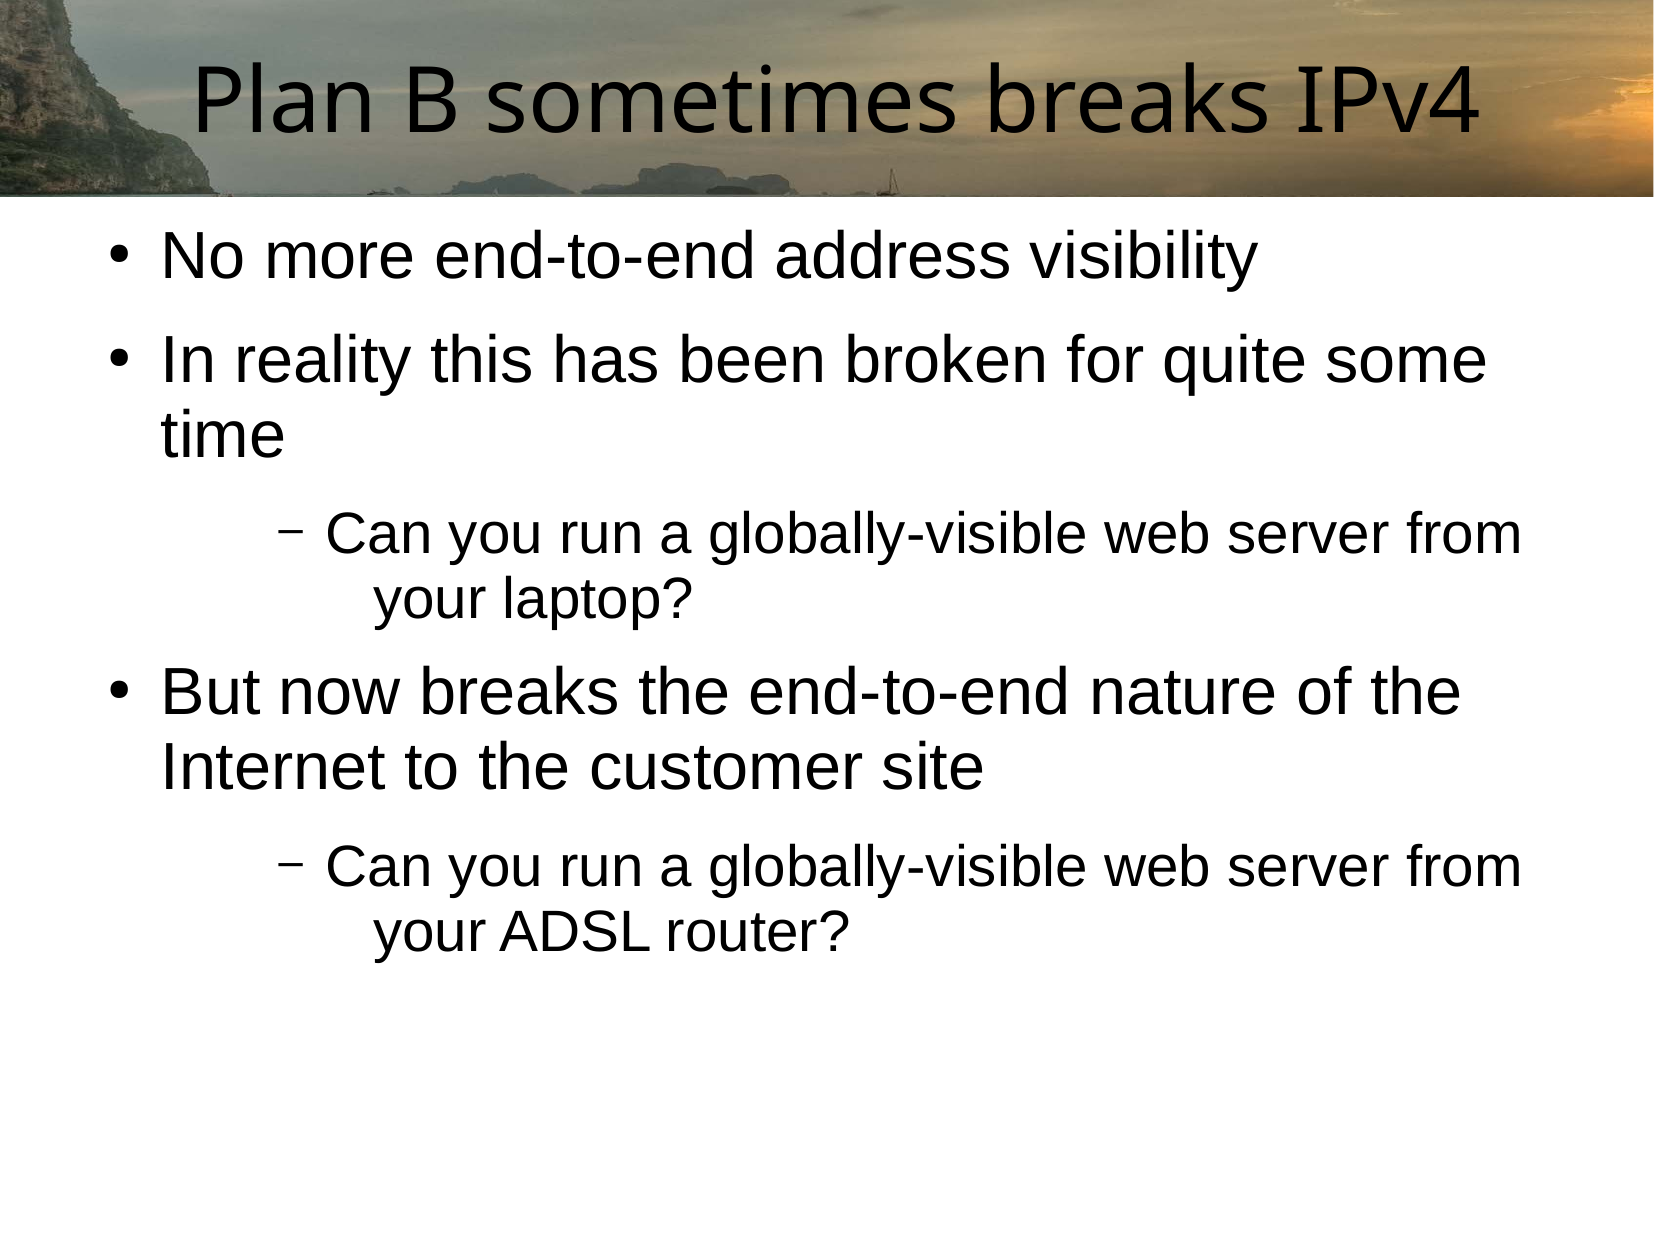

# Plan B sometimes breaks IPv4
No more end-to-end address visibility
In reality this has been broken for quite some time
Can you run a globally-visible web server from your laptop?
But now breaks the end-to-end nature of the Internet to the customer site
Can you run a globally-visible web server from your ADSL router?